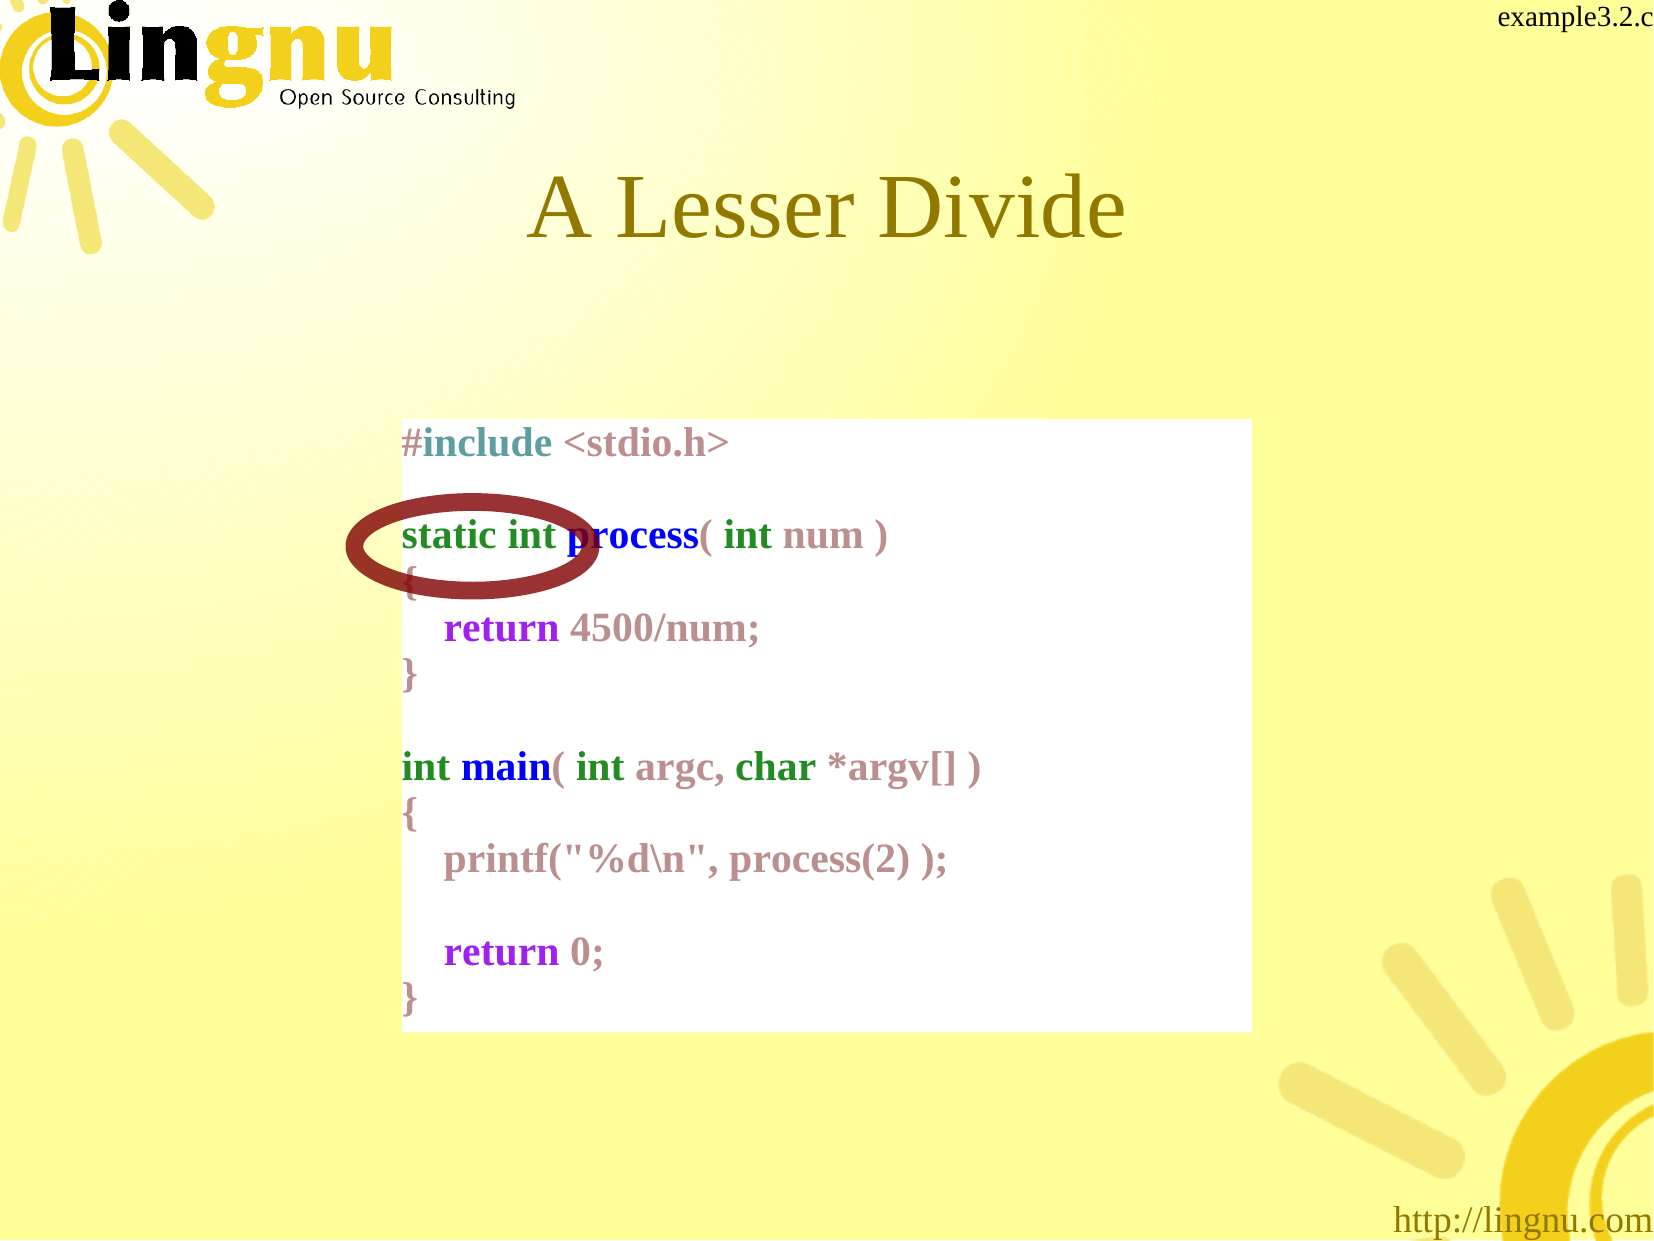

example3.2.c
# A Lesser Divide
#include <stdio.h>
static int process( int num )
{
 return 4500/num;
}
int main( int argc, char *argv[] )
{
 printf("%d\n", process(2) );
 return 0;
}